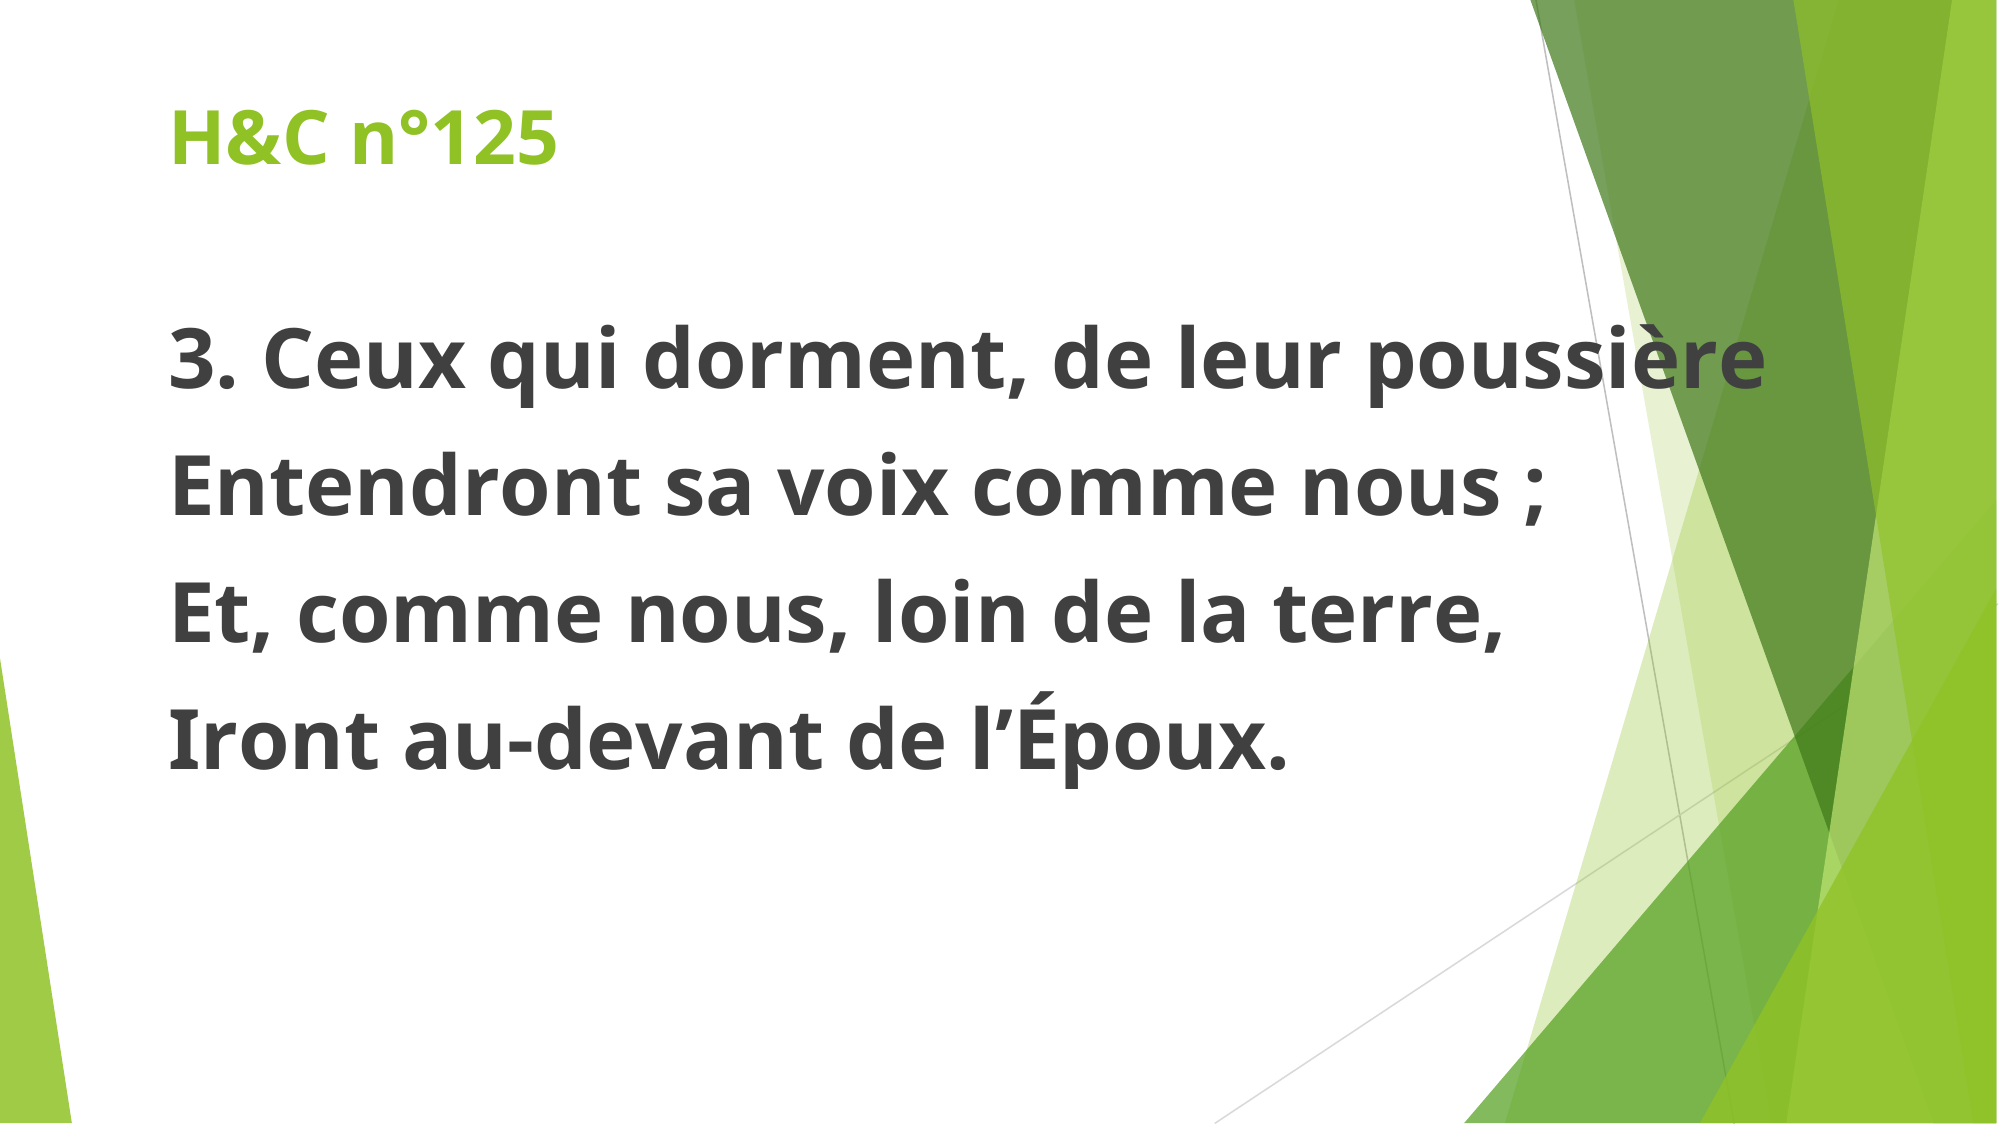

H&C n°125
3. Ceux qui dorment, de leur poussière
Entendront sa voix comme nous ;
Et, comme nous, loin de la terre,
Iront au-devant de l’Époux.